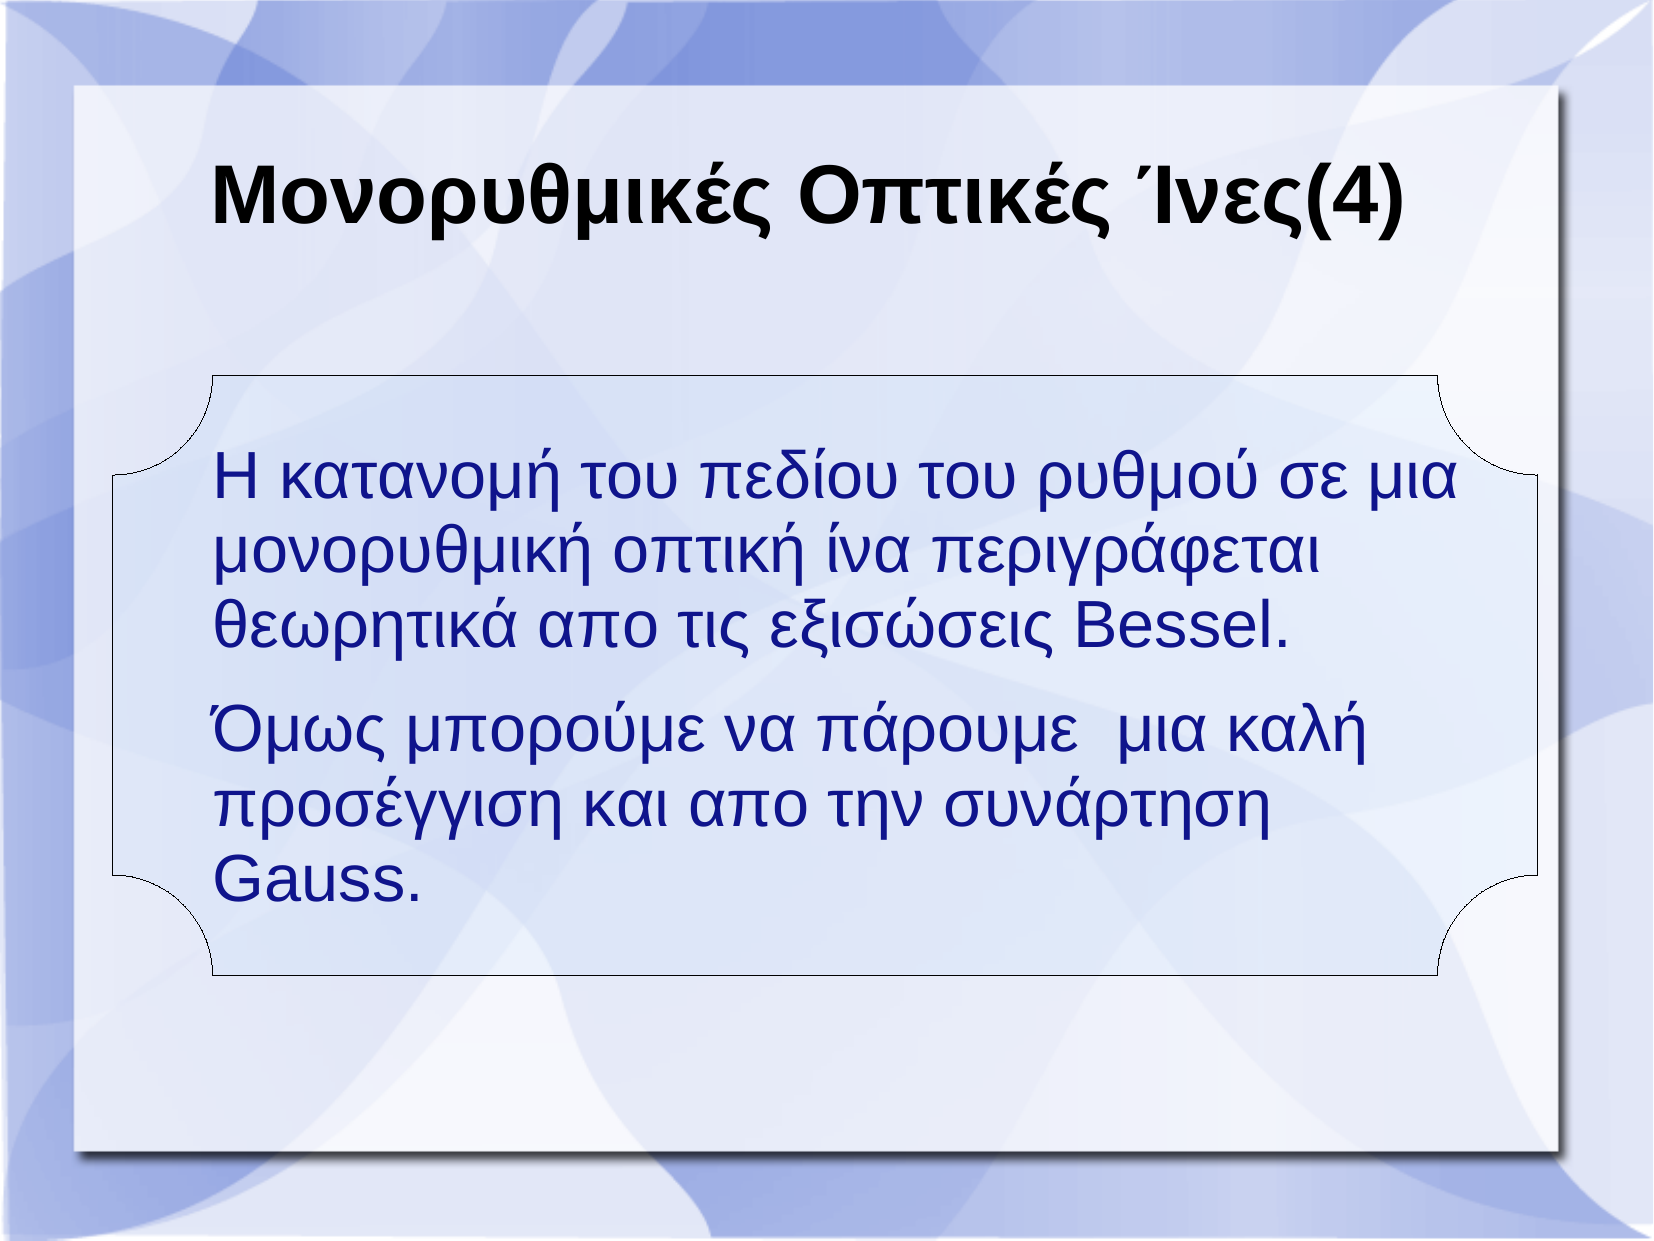

# Μονορυθμικές Οπτικές Ίνες(4)
Η κατανομή του πεδίου του ρυθμού σε μια μονορυθμική οπτική ίνα περιγράφεται θεωρητικά απο τις εξισώσεις Bessel.
Όμως μπορούμε να πάρουμε μια καλή προσέγγιση και απο την συνάρτηση Gauss.